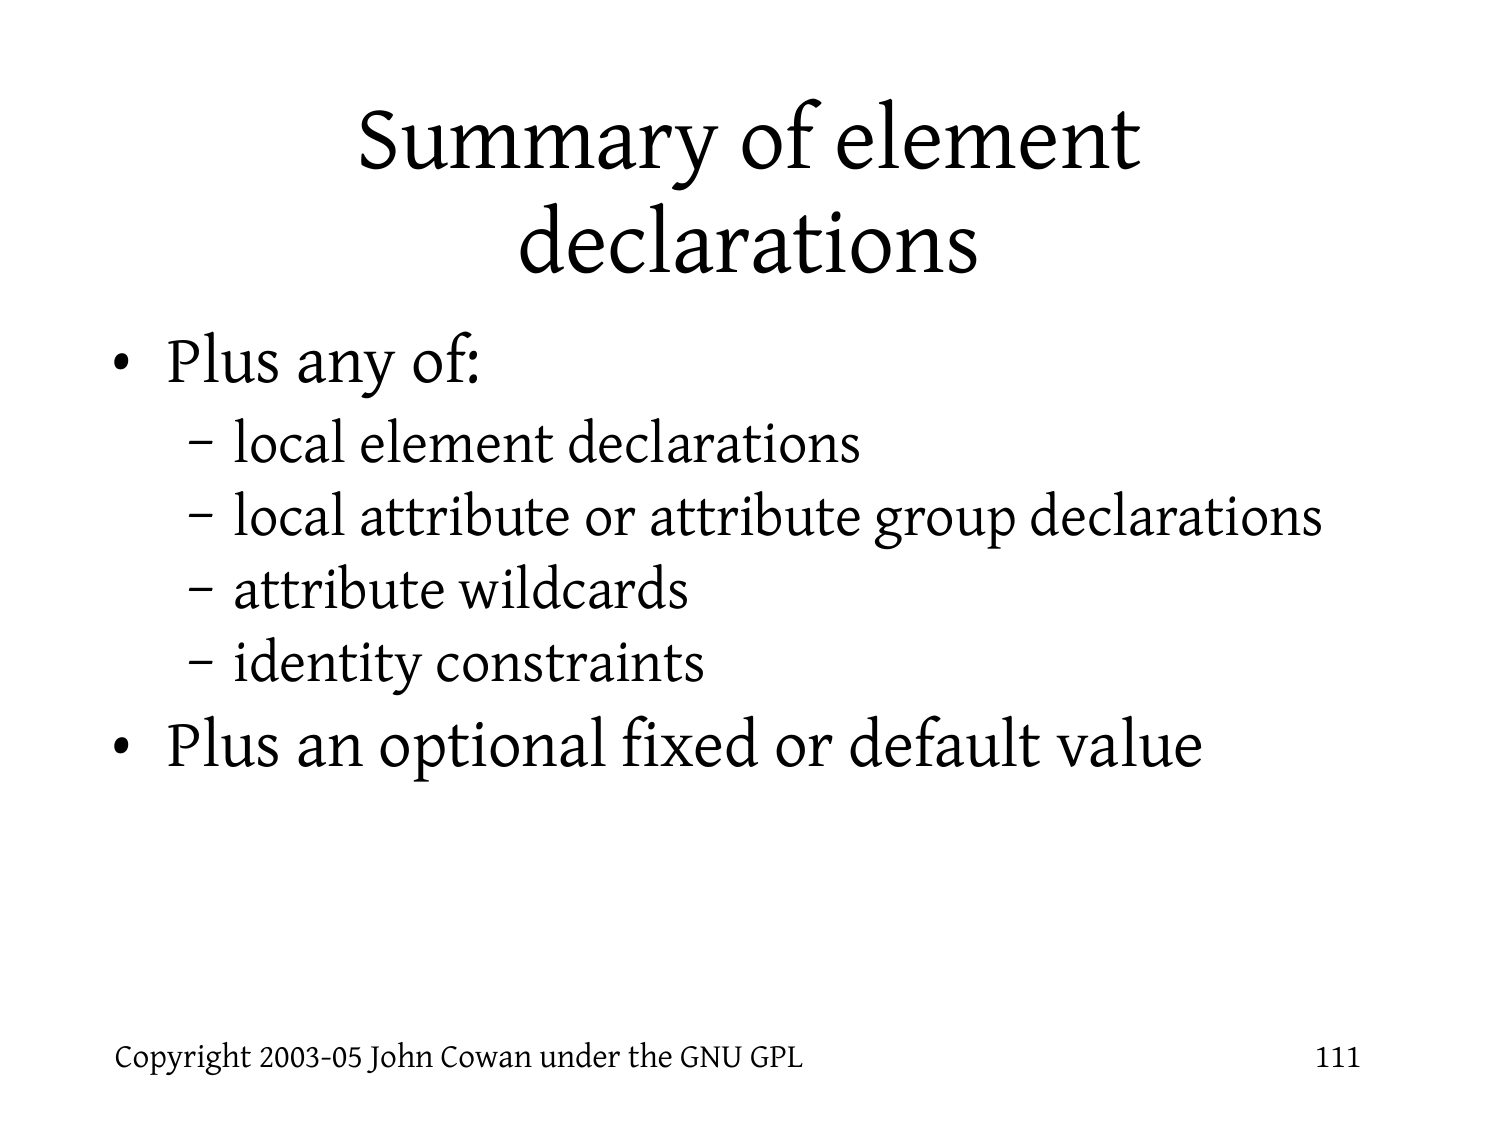

# Summary of element declarations
Plus any of:
local element declarations
local attribute or attribute group declarations
attribute wildcards
identity constraints
Plus an optional fixed or default value